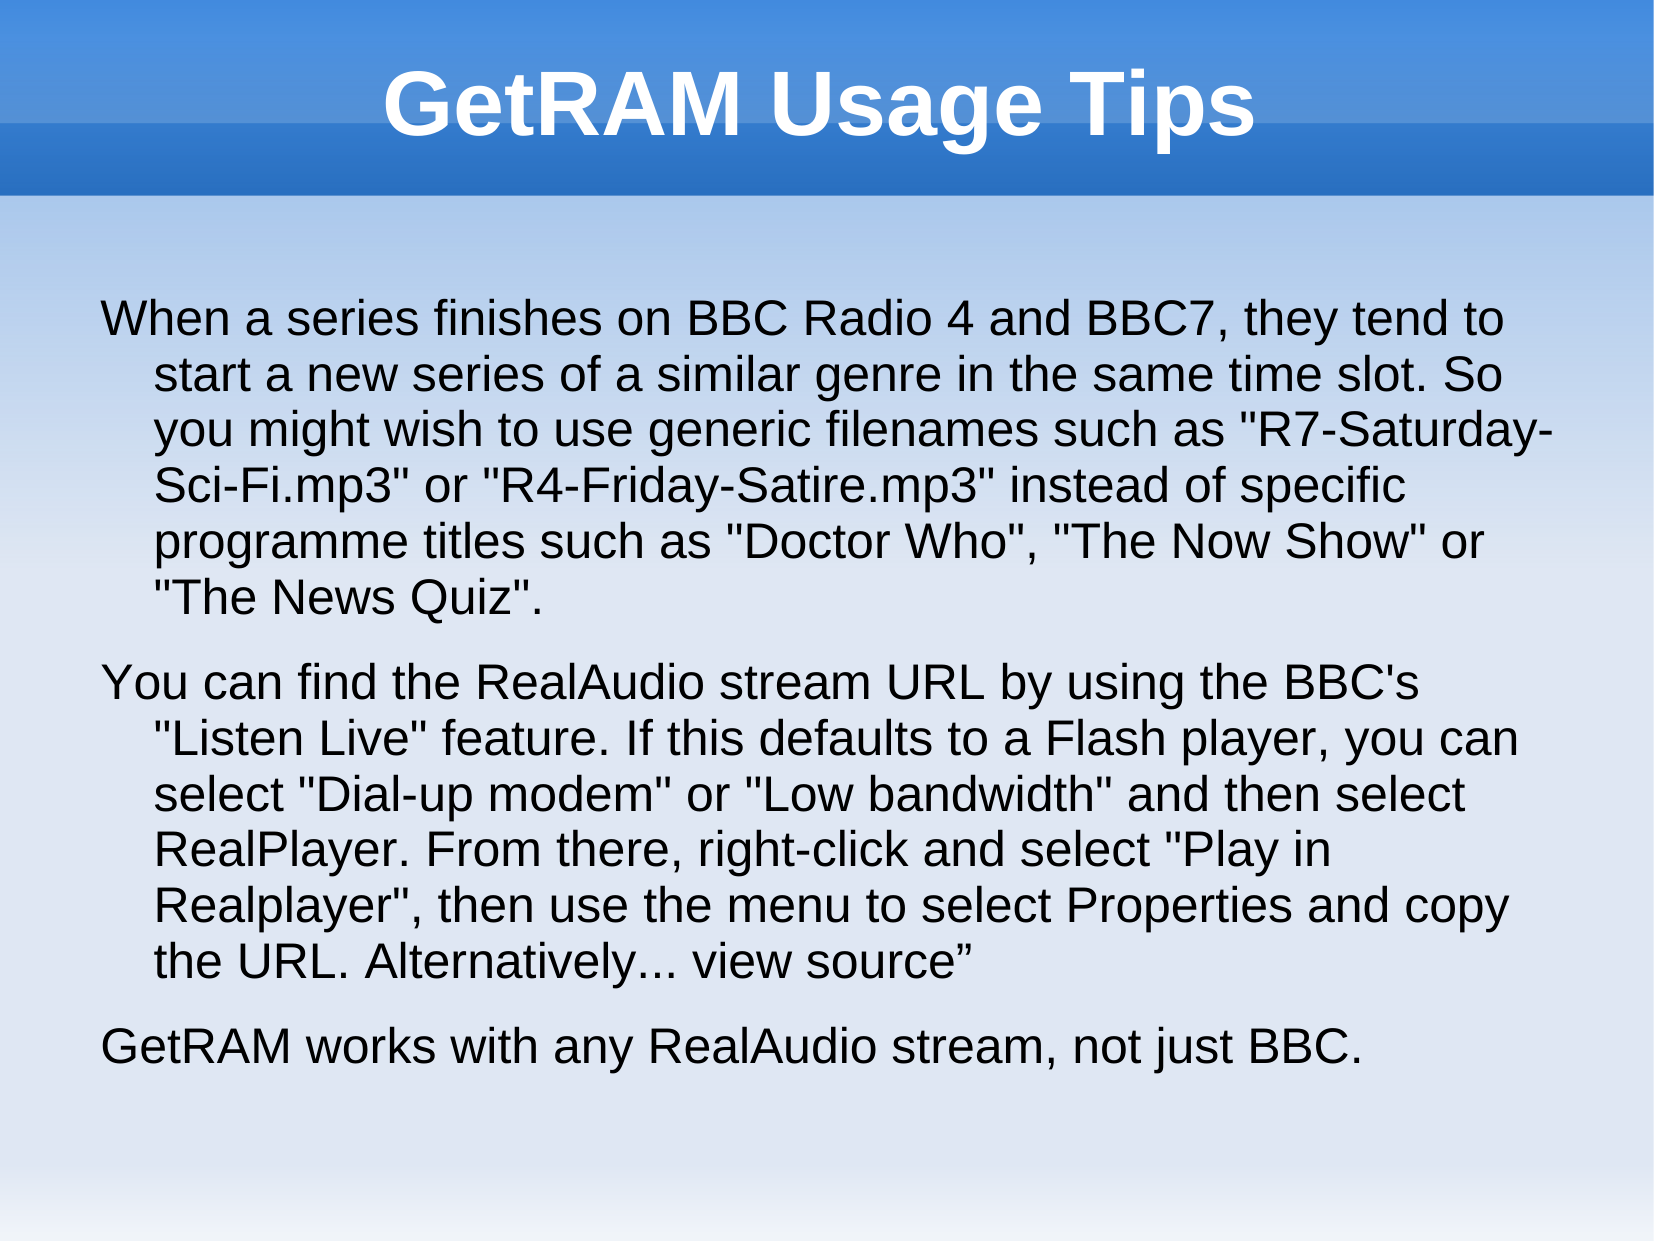

# GetRAM Usage Tips
When a series finishes on BBC Radio 4 and BBC7, they tend to start a new series of a similar genre in the same time slot. So you might wish to use generic filenames such as "R7-Saturday-Sci-Fi.mp3" or "R4-Friday-Satire.mp3" instead of specific programme titles such as "Doctor Who", "The Now Show" or "The News Quiz".
You can find the RealAudio stream URL by using the BBC's "Listen Live" feature. If this defaults to a Flash player, you can select "Dial-up modem" or "Low bandwidth" and then select RealPlayer. From there, right-click and select "Play in Realplayer", then use the menu to select Properties and copy the URL. Alternatively... view source”
GetRAM works with any RealAudio stream, not just BBC.